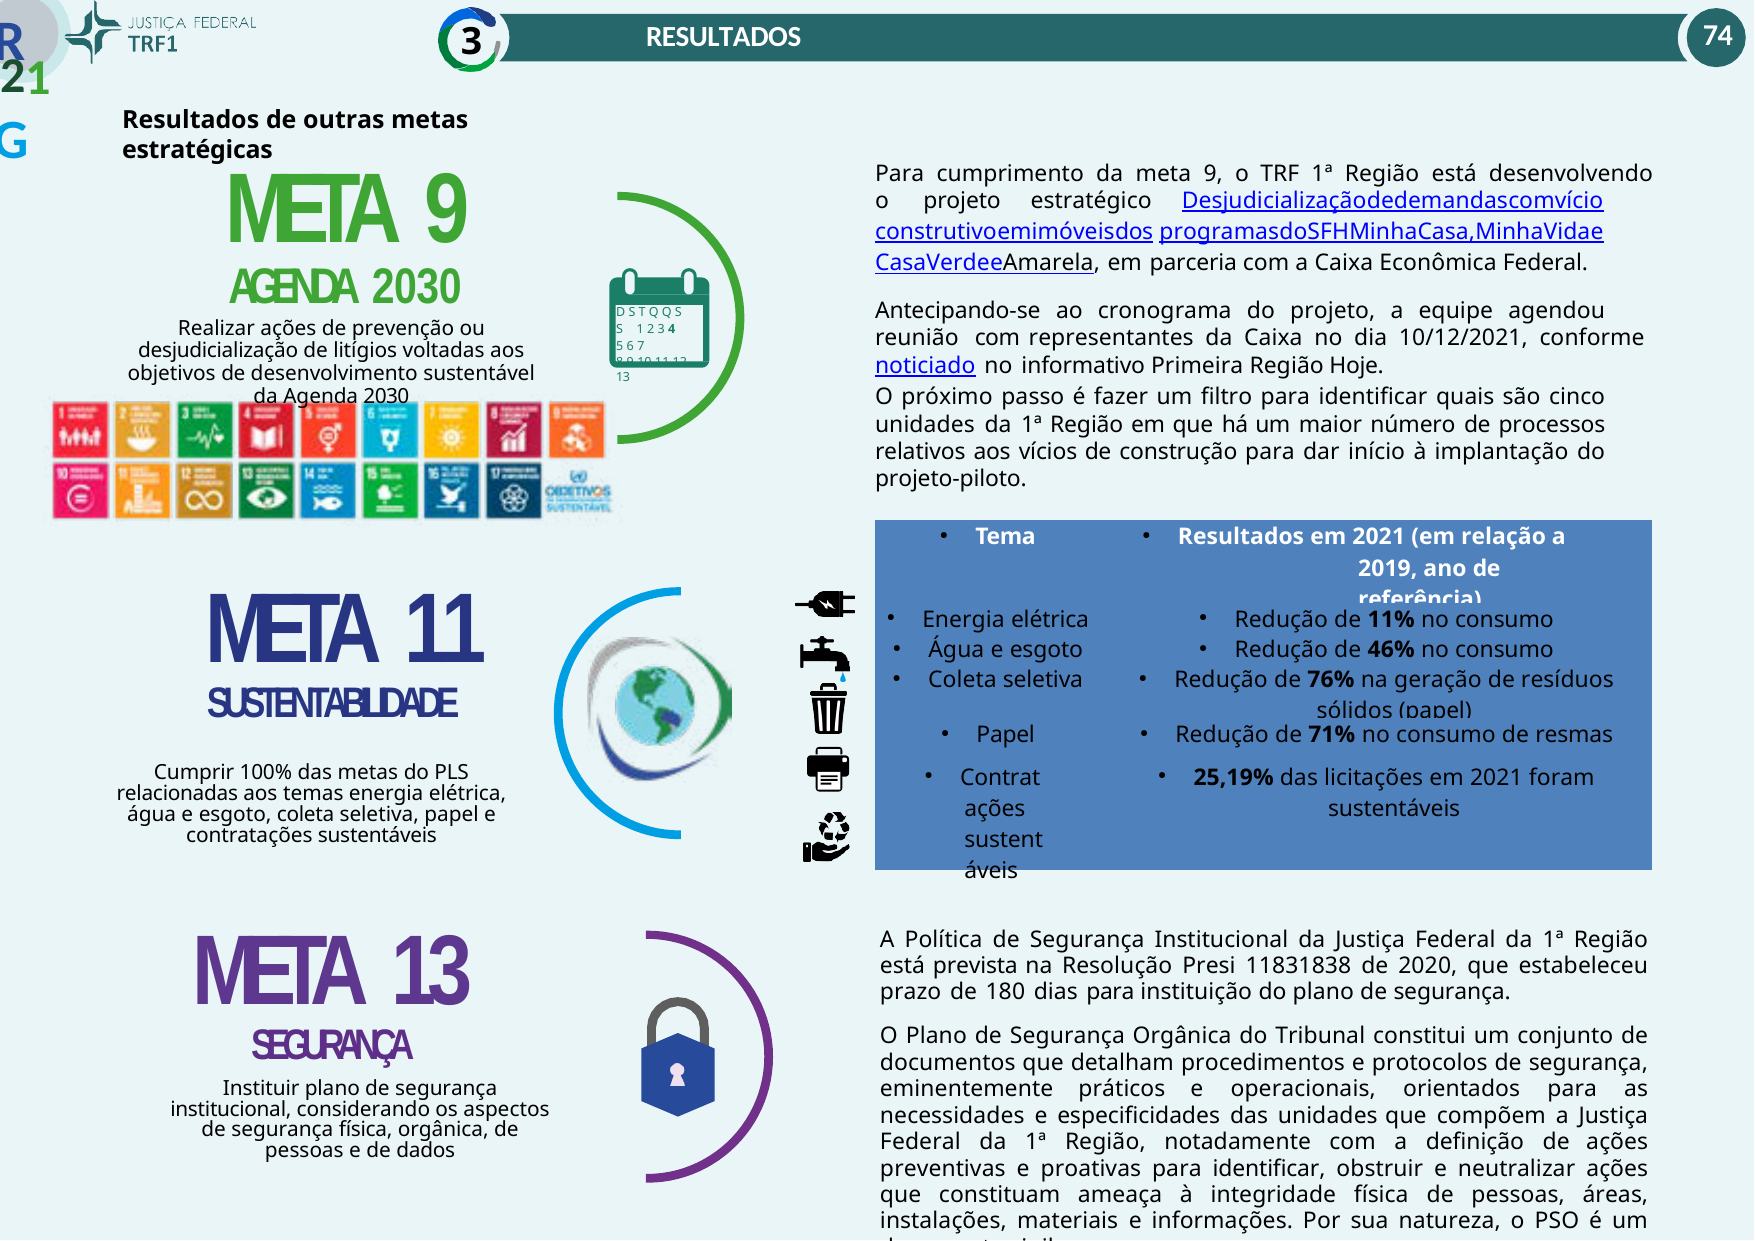

RG
74
3
21
RESULTADOS
Resultados de outras metas estratégicas
META 9
AGENDA 2030
Realizar ações de prevenção ou desjudicialização de litígios voltadas aos objetivos de desenvolvimento sustentável da Agenda 2030
Para cumprimento da meta 9, o TRF 1ª Região está desenvolvendo o projeto estratégico Desjudicializaçãodedemandascomvícioconstrutivoemimóveisdos programasdoSFHMinhaCasa,MinhaVidaeCasaVerdeeAmarela, em parceria com a Caixa Econômica Federal.
Antecipando-se ao cronograma do projeto, a equipe agendou reunião com representantes da Caixa no dia 10/12/2021, conforme noticiado no informativo Primeira Região Hoje.
O próximo passo é fazer um filtro para identificar quais são cinco unidades da 1ª Região em que há um maior número de processos relativos aos vícios de construção para dar início à implantação do projeto-piloto.
D S T Q Q S S 1 2 3 4 5 6 7
8 9 10 11 12 13
| Tema | Resultados em 2021 (em relação a 2019, ano de referência) |
| --- | --- |
| Energia elétrica | Redução de 11% no consumo |
| Água e esgoto | Redução de 46% no consumo |
| Coleta seletiva | Redução de 76% na geração de resíduos sólidos (papel) |
| Papel | Redução de 71% no consumo de resmas |
| Contratações sustentáveis | 25,19% das licitações em 2021 foram sustentáveis |
META 11
SUSTENTABILIDADE
Cumprir 100% das metas do PLS relacionadas aos temas energia elétrica, água e esgoto, coleta seletiva, papel e contratações sustentáveis
META 13
SEGURANÇA
Instituir plano de segurança institucional, considerando os aspectos de segurança física, orgânica, de pessoas e de dados
A Política de Segurança Institucional da Justiça Federal da 1ª Região está prevista na Resolução Presi 11831838 de 2020, que estabeleceu prazo de 180 dias para instituição do plano de segurança.
O Plano de Segurança Orgânica do Tribunal constitui um conjunto de documentos que detalham procedimentos e protocolos de segurança, eminentemente práticos e operacionais, orientados para as necessidades e especificidades das unidades que compõem a Justiça Federal da 1ª Região, notadamente com a definição de ações preventivas e proativas para identificar, obstruir e neutralizar ações que constituam ameaça à integridade física de pessoas, áreas, instalações, materiais e informações. Por sua natureza, o PSO é um documento sigiloso.